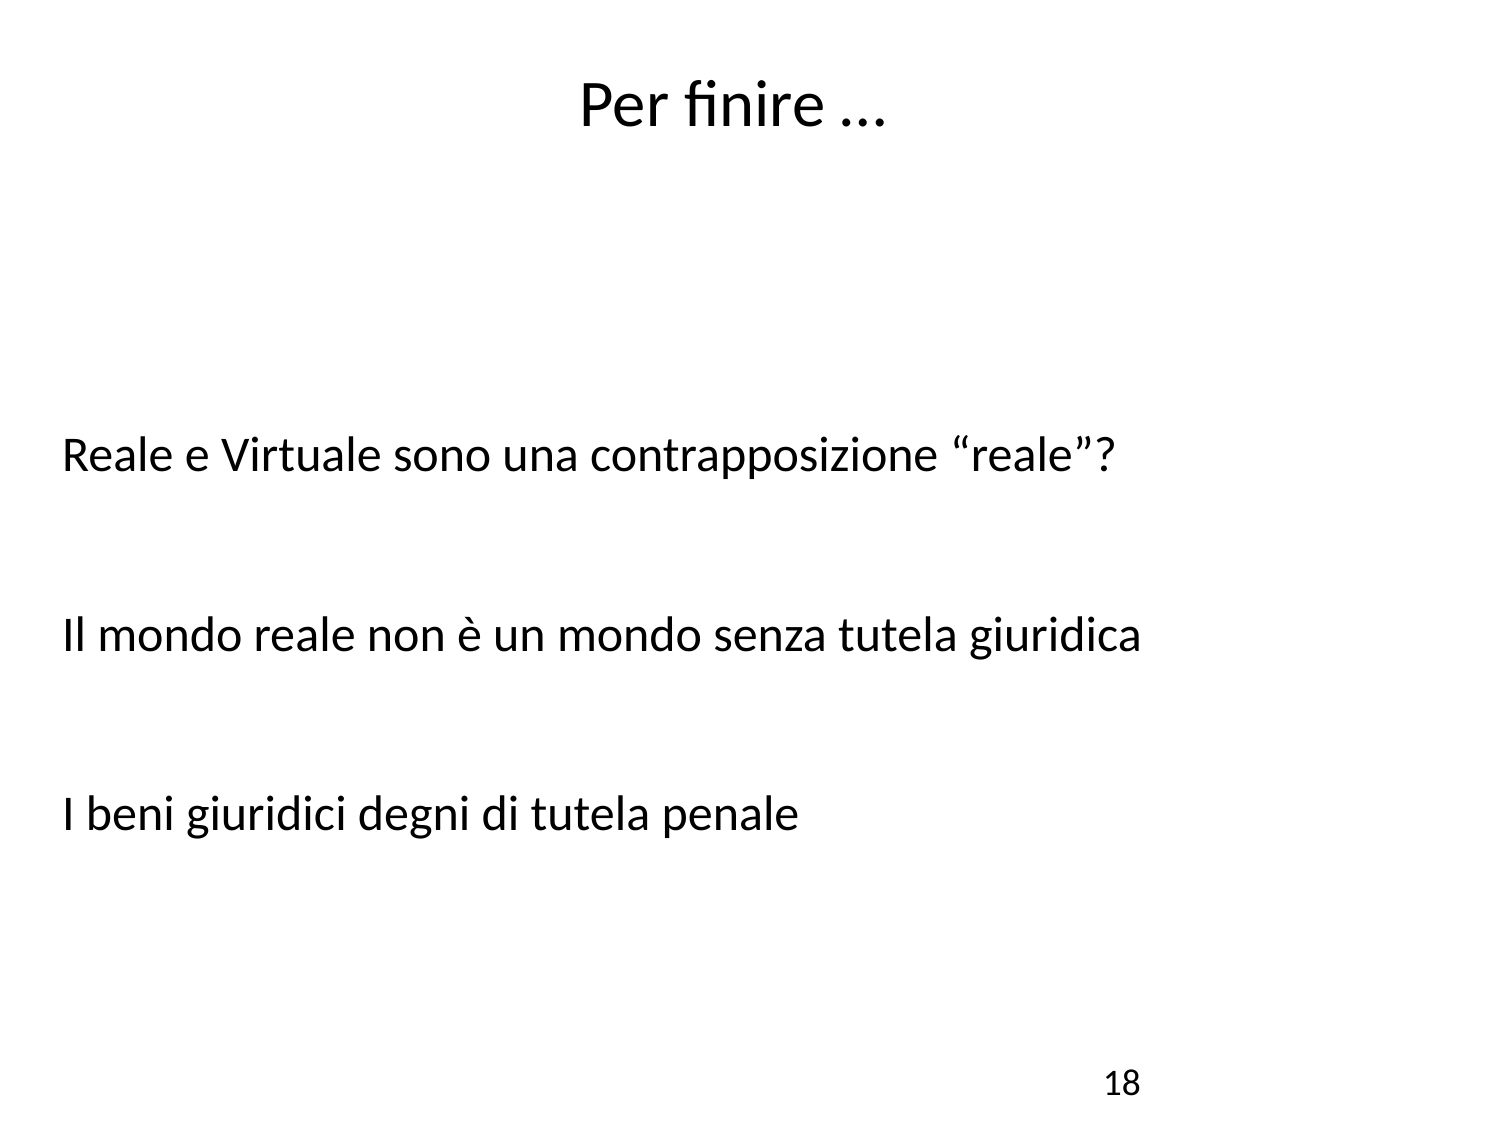

# Per finire …
Reale e Virtuale sono una contrapposizione “reale”?
Il mondo reale non è un mondo senza tutela giuridica
I beni giuridici degni di tutela penale